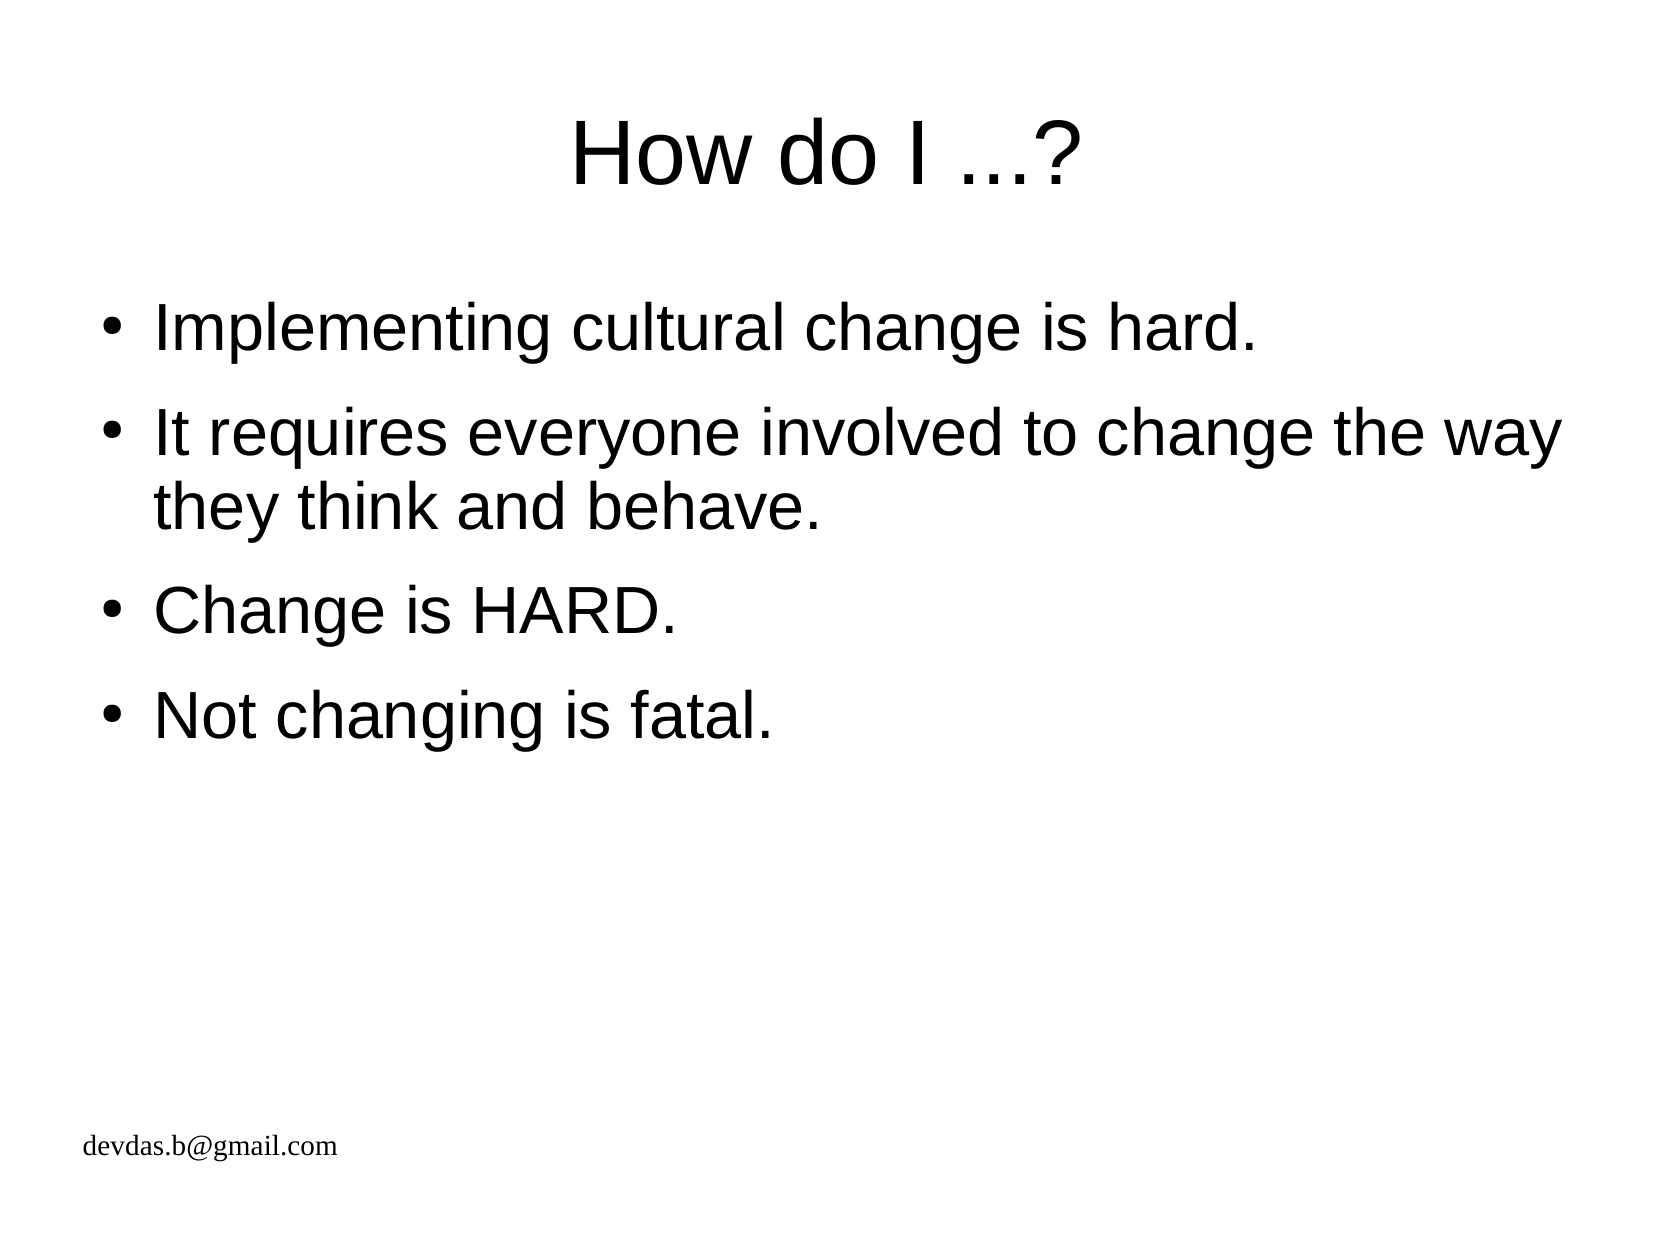

# How do I ...?
Implementing cultural change is hard.
It requires everyone involved to change the way they think and behave.
Change is HARD.
Not changing is fatal.